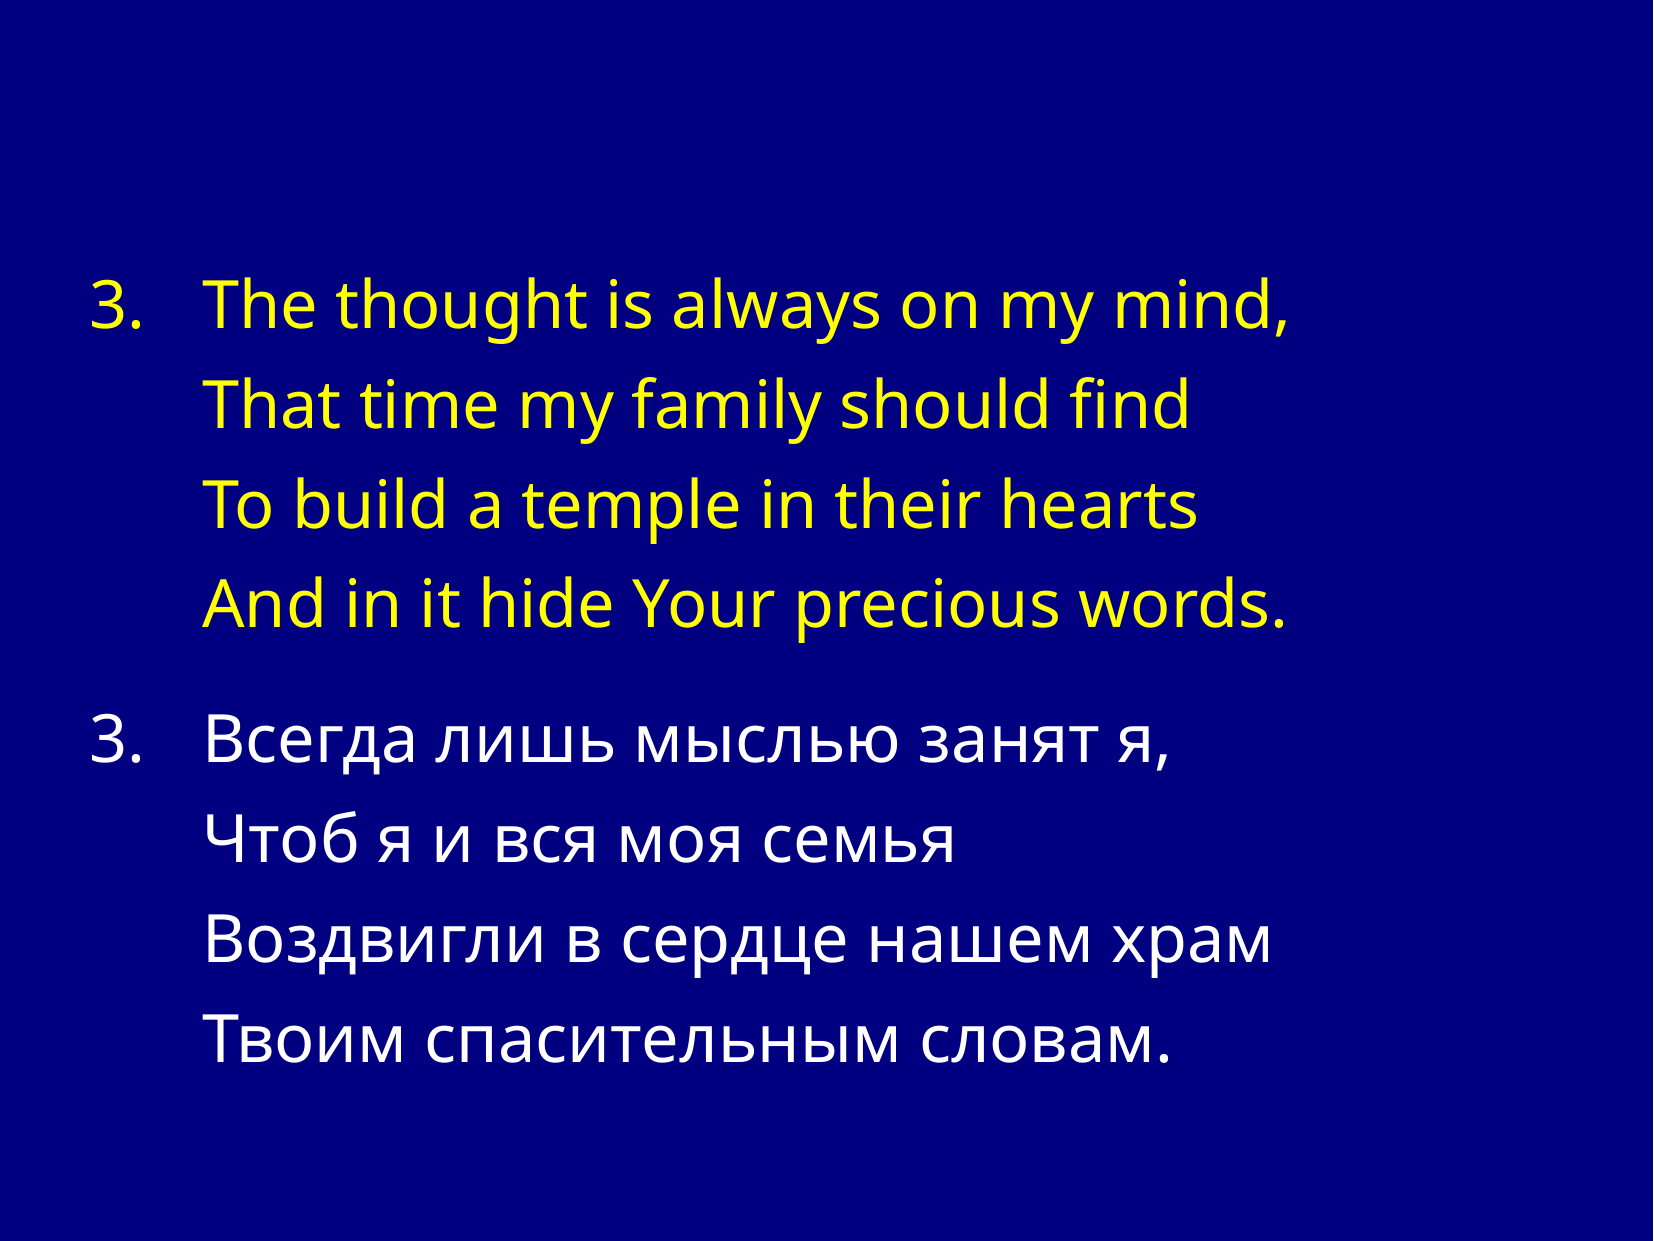

3.	The thought is always on my mind,
	That time my family should find
	To build a temple in their hearts
	And in it hide Your precious words.
3.	Всегда лишь мыслью занят я,
	Чтоб я и вся моя семья
	Воздвигли в сердце нашем храм
	Твоим спасительным словам.